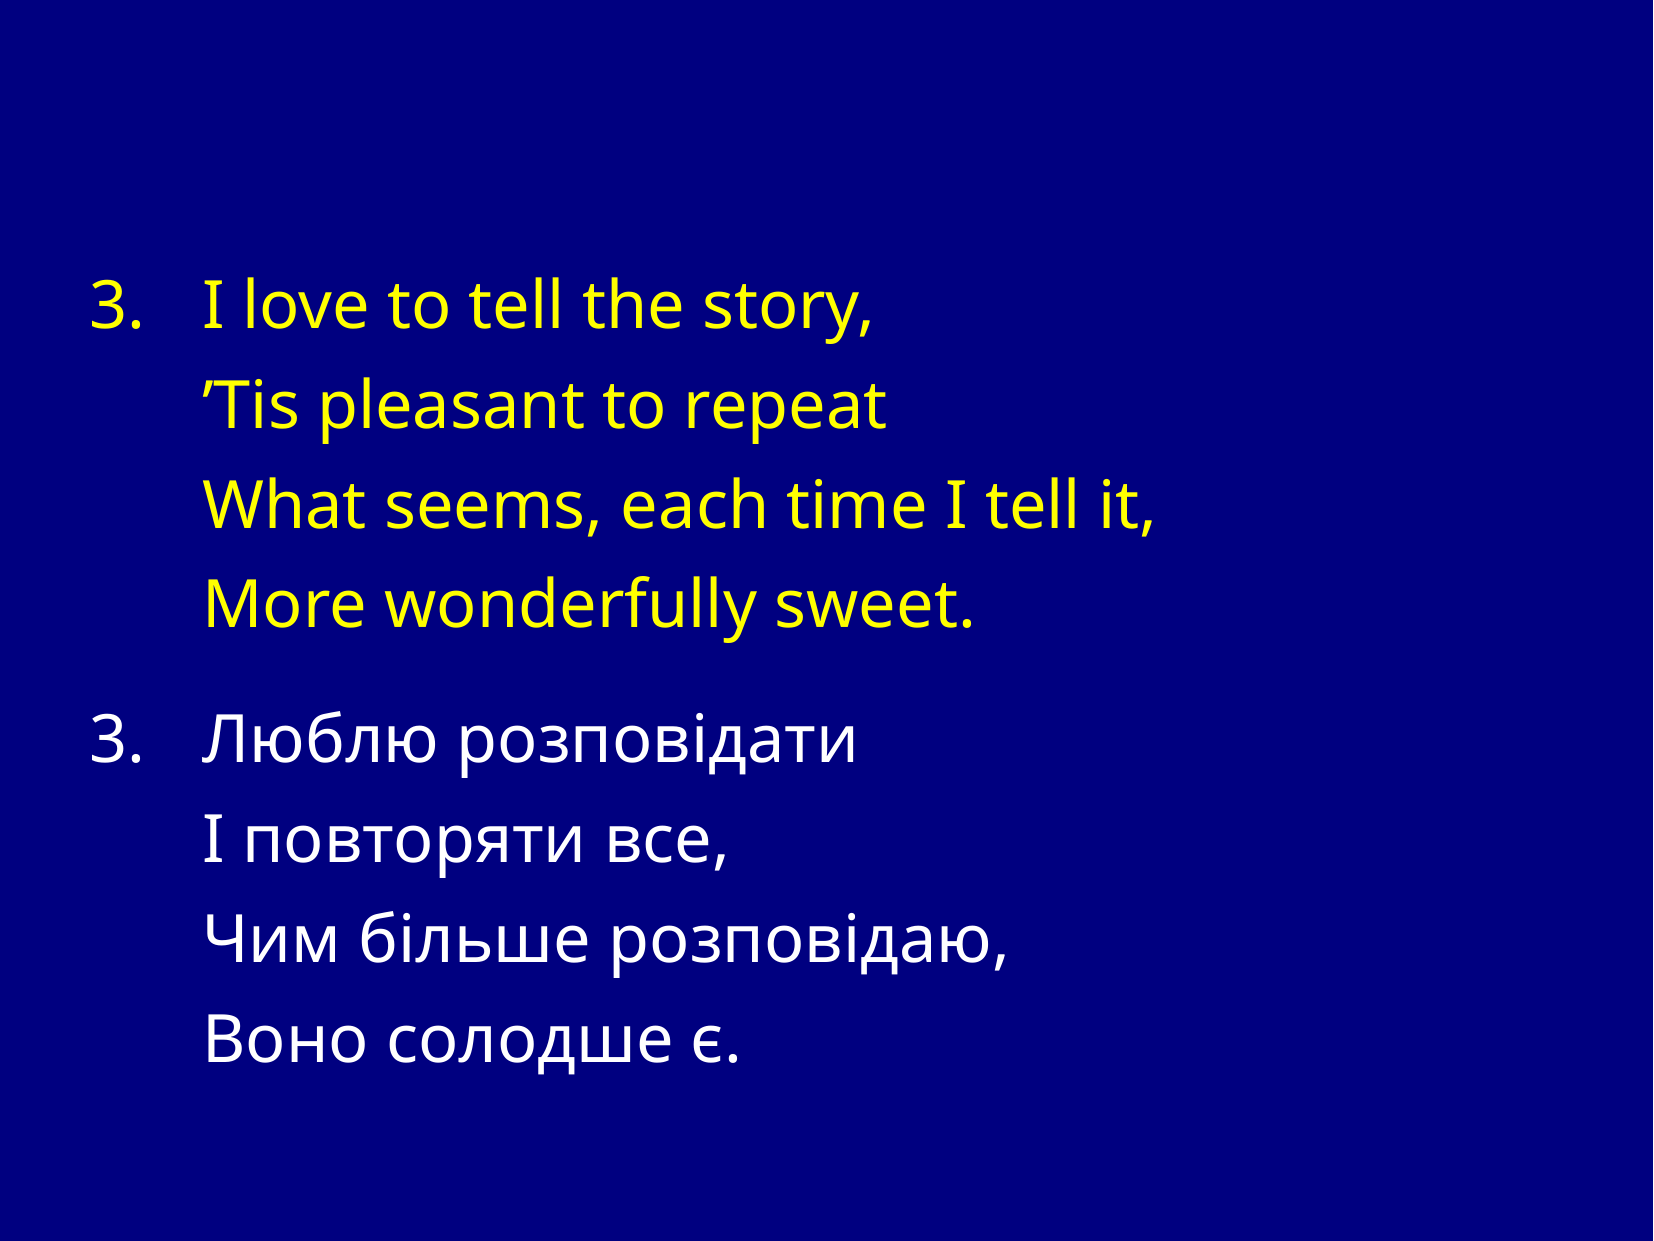

3.	I love to tell the story,
	’Tis pleasant to repeat
	What seems, each time I tell it,
	More wonderfully sweet.
3.	Люблю розповідати
	І повторяти все,
	Чим більше розповідаю,
	Воно солодше є.